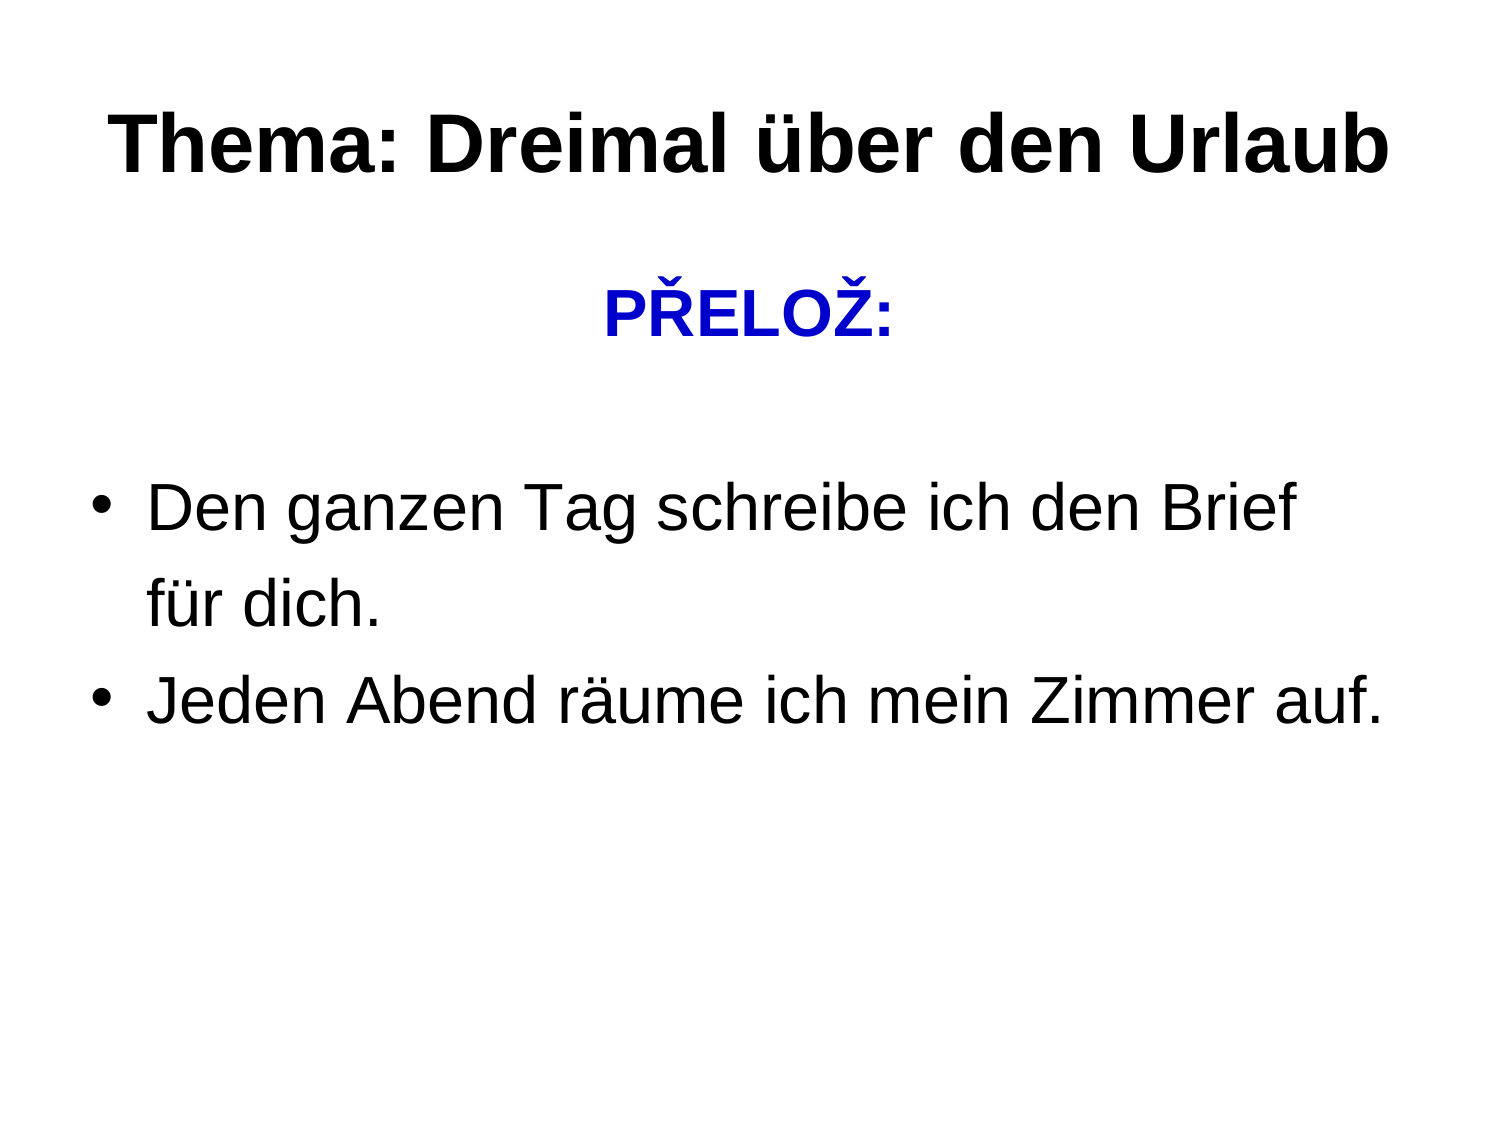

# Thema: Dreimal über den Urlaub
PŘELOŽ:
Den ganzen Tag schreibe ich den Brief
	für dich.
Jeden Abend räume ich mein Zimmer auf.